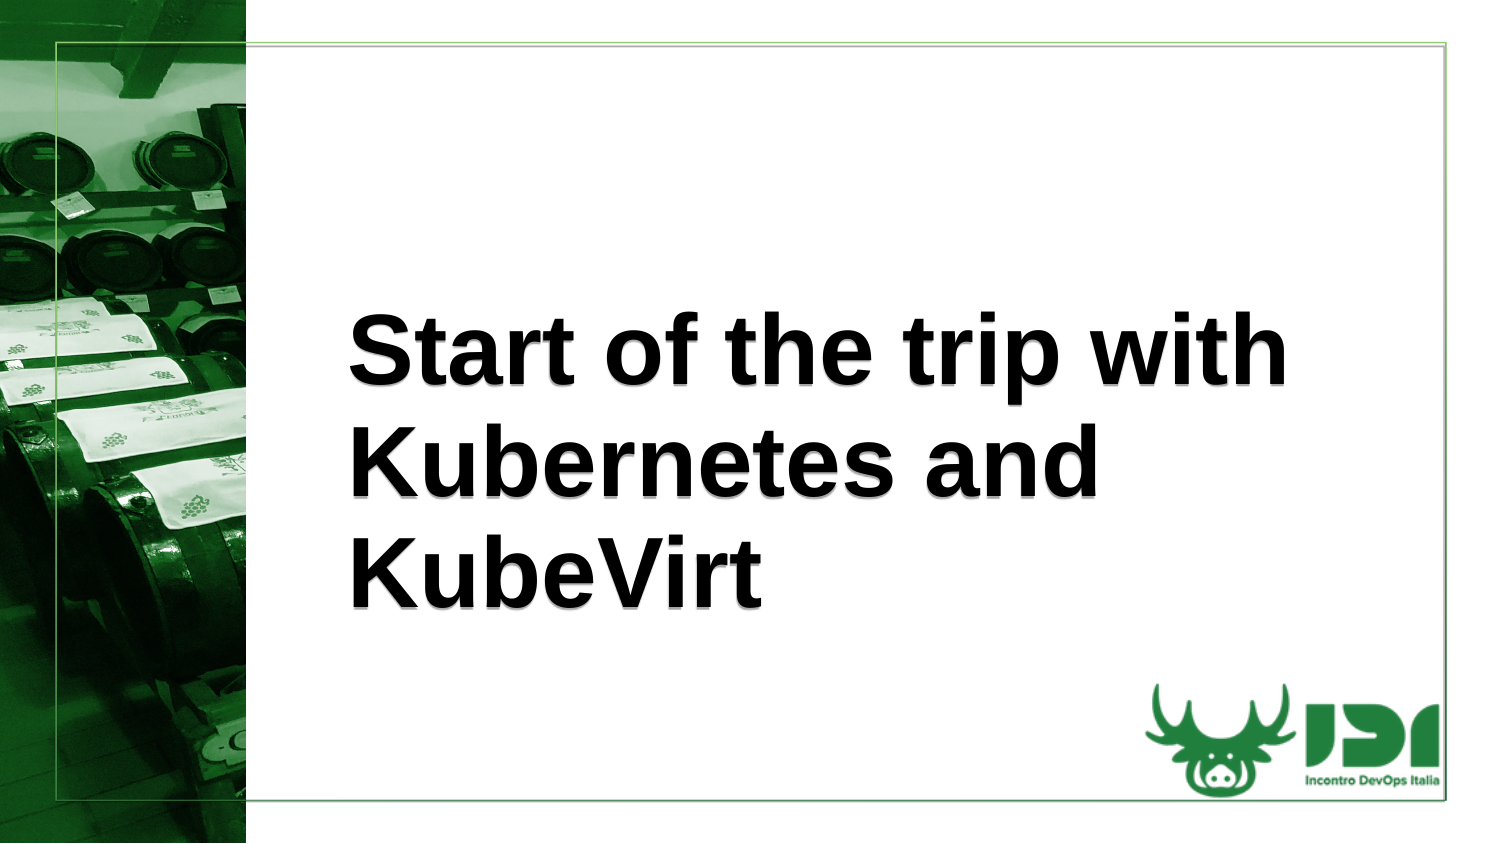

# Start of the trip with Kubernetes and KubeVirt